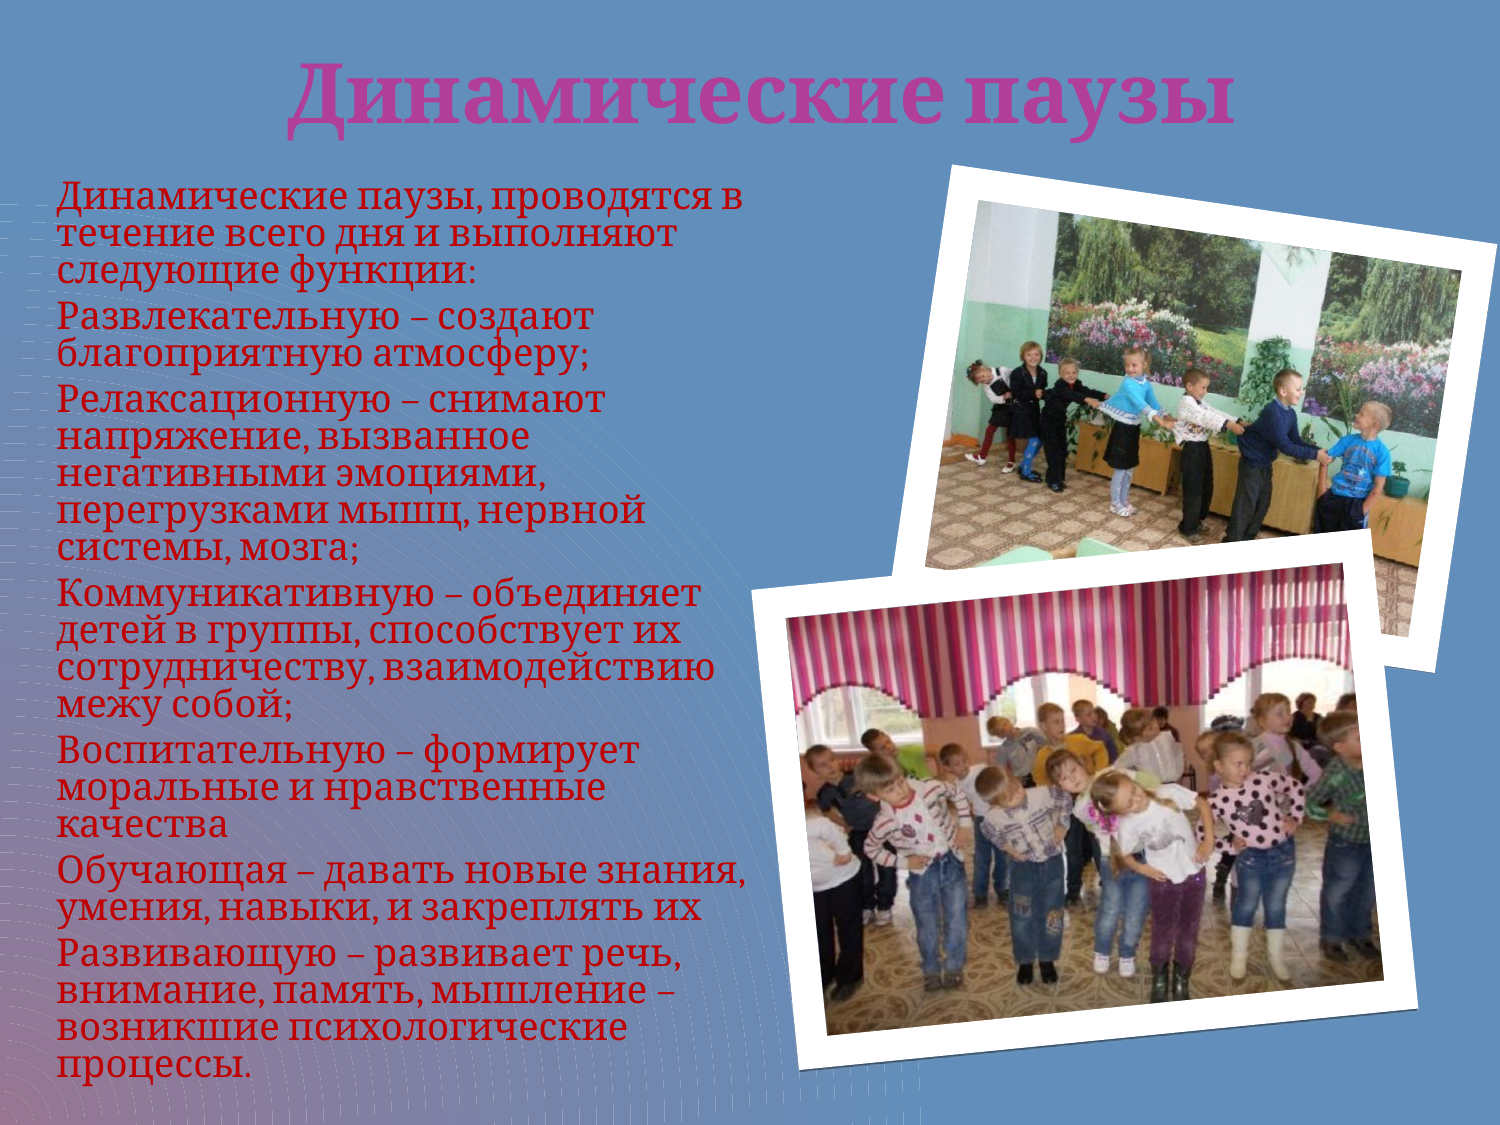

# Динамические паузы
Динамические паузы, проводятся в течение всего дня и выполняют следующие функции:
Развлекательную – создают благоприятную атмосферу;
Релаксационную – снимают напряжение, вызванное негативными эмоциями, перегрузками мышц, нервной системы, мозга;
Коммуникативную – объединяет детей в группы, способствует их сотрудничеству, взаимодействию межу собой;
Воспитательную – формирует моральные и нравственные качества
Обучающая – давать новые знания, умения, навыки, и закреплять их
Развивающую – развивает речь, внимание, память, мышление – возникшие психологические процессы.